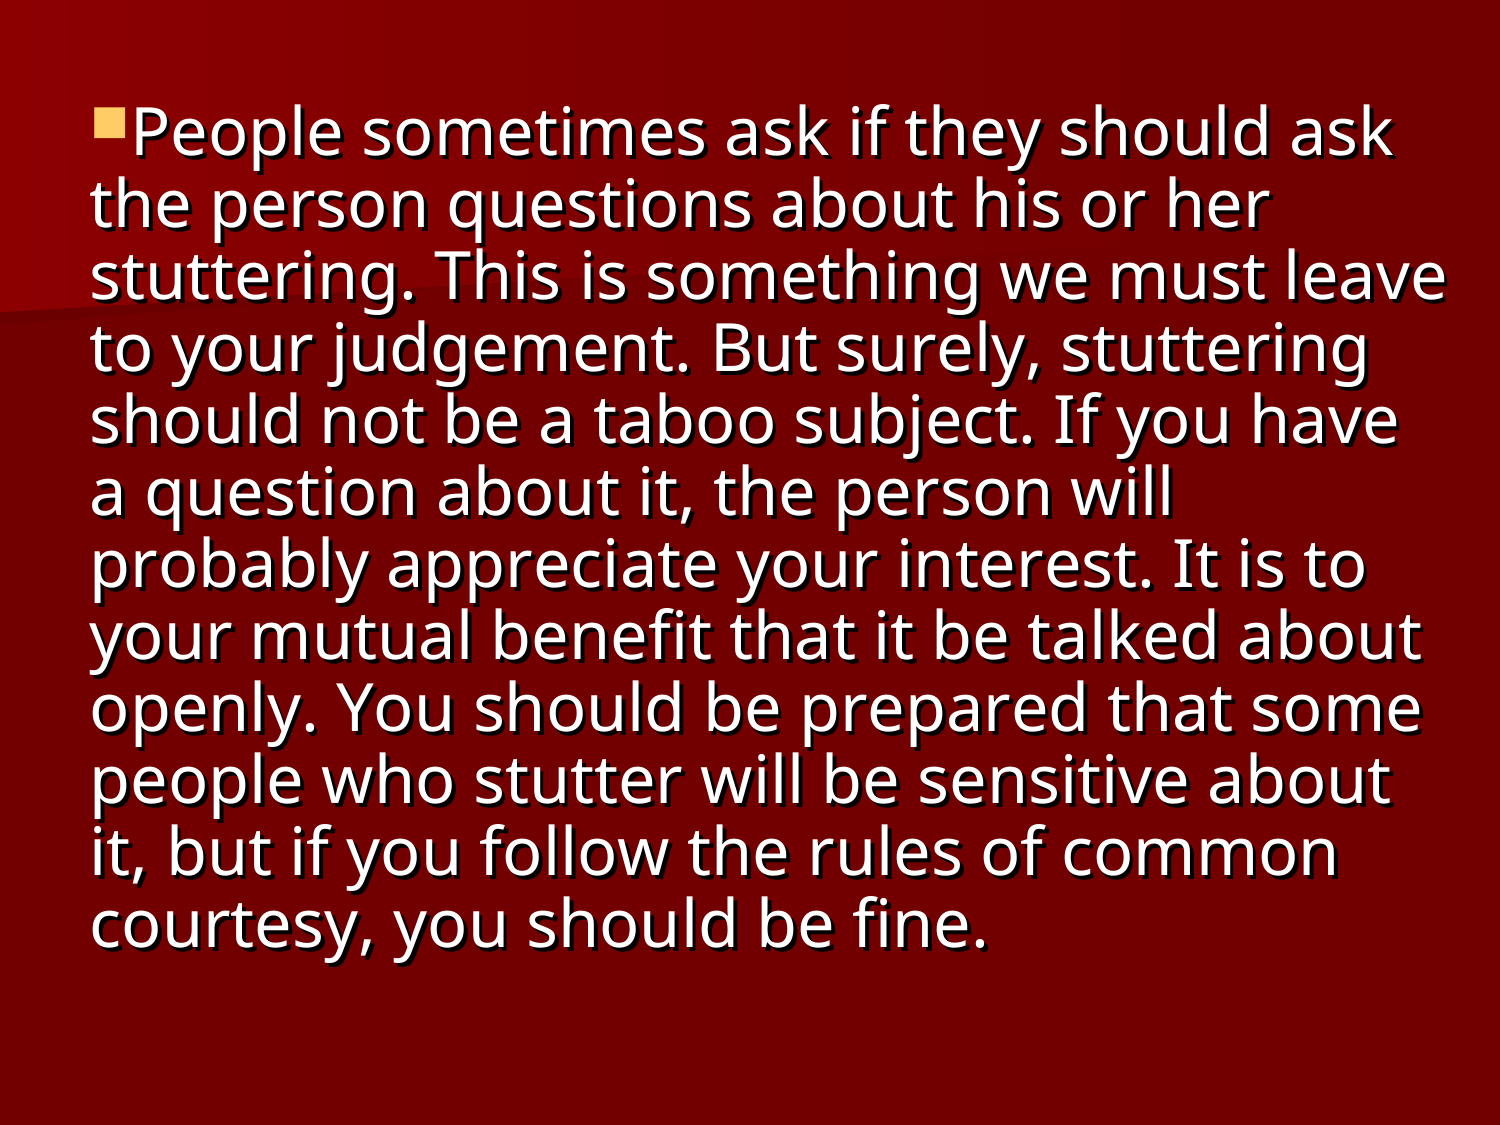

# People sometimes ask if they should ask the person questions about his or her stuttering. This is something we must leave to your judgement. But surely, stuttering should not be a taboo subject. If you have a question about it, the person will probably appreciate your interest. It is to your mutual benefit that it be talked about openly. You should be prepared that some people who stutter will be sensitive about it, but if you follow the rules of common courtesy, you should be fine.